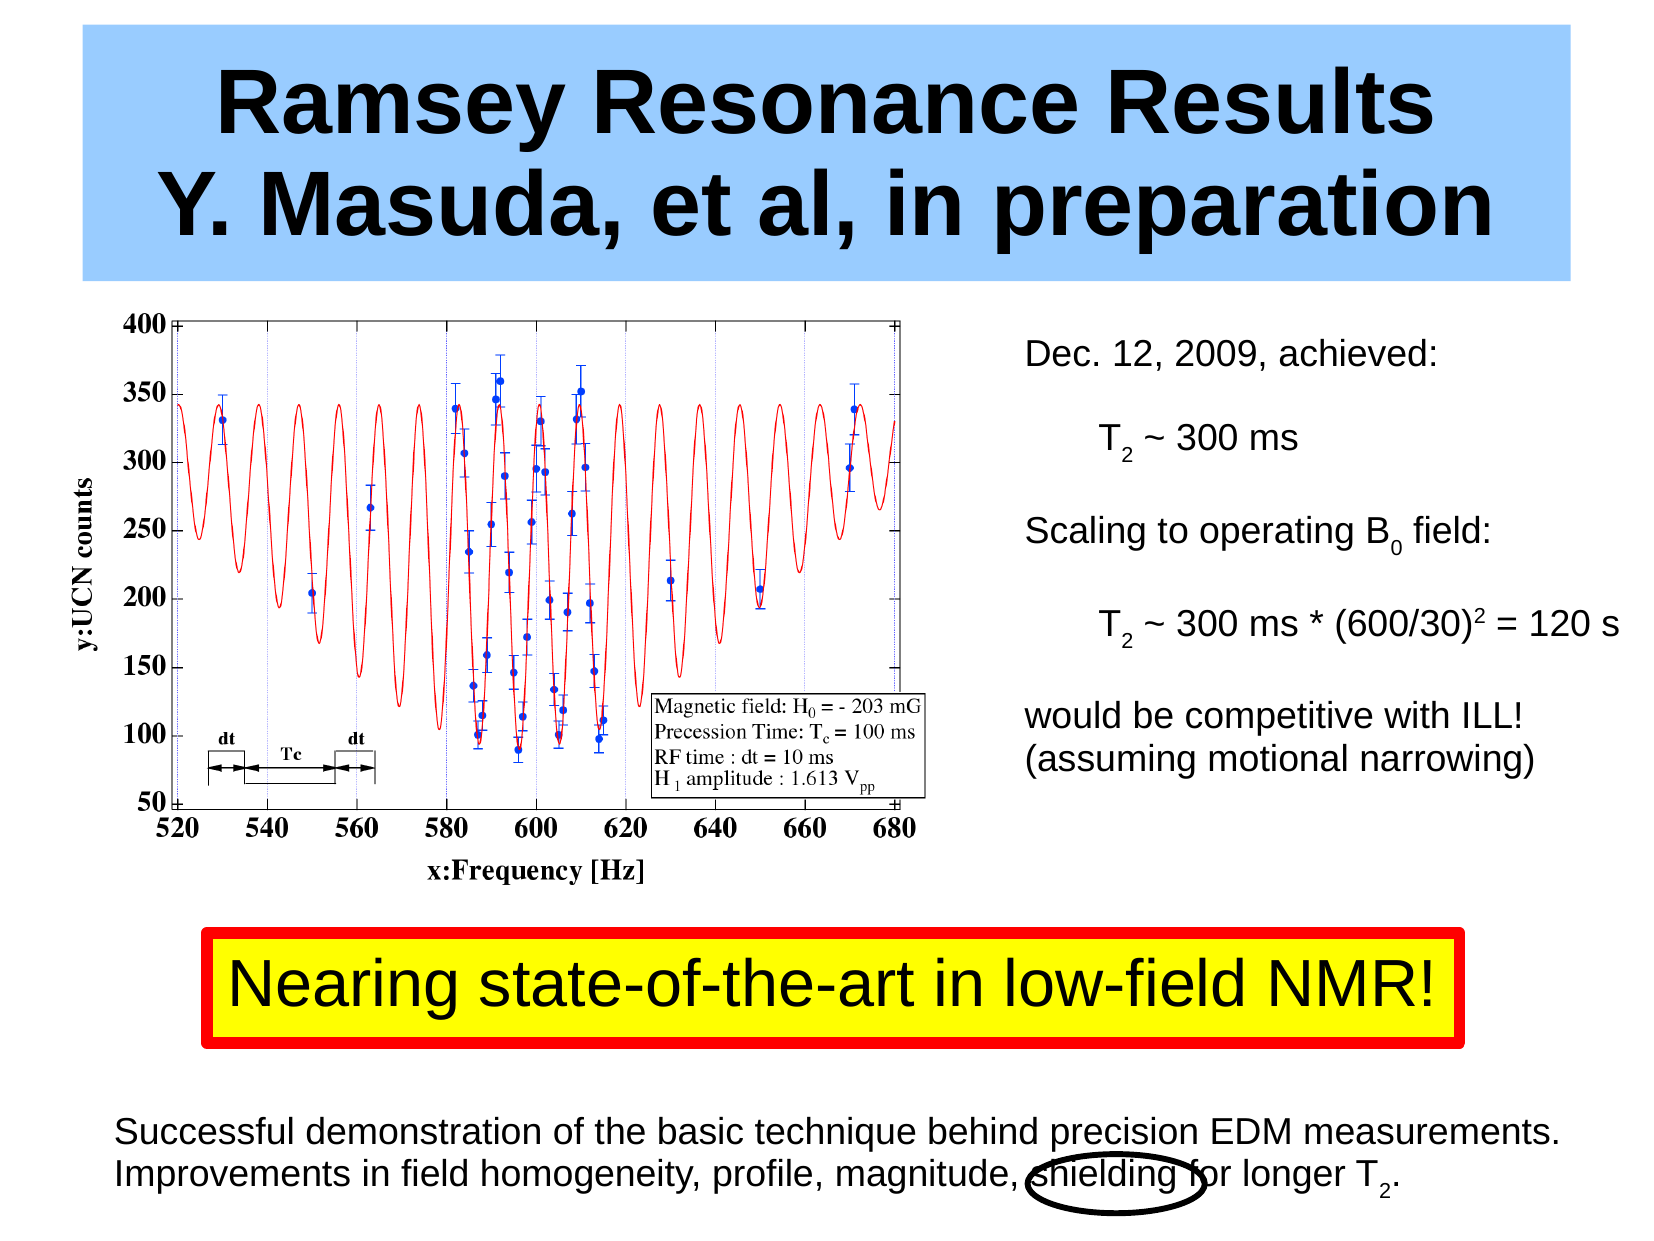

# Ramsey Resonance Results Y. Masuda, et al, in preparation
Dec. 12, 2009, achieved:
	T2 ~ 300 ms
Scaling to operating B0 field:
	T2 ~ 300 ms * (600/30)2 = 120 s
would be competitive with ILL!
(assuming motional narrowing)
Nearing state-of-the-art in low-field NMR!
 Successful demonstration of the basic technique behind precision EDM measurements.
 Improvements in field homogeneity, profile, magnitude, shielding for longer T2.